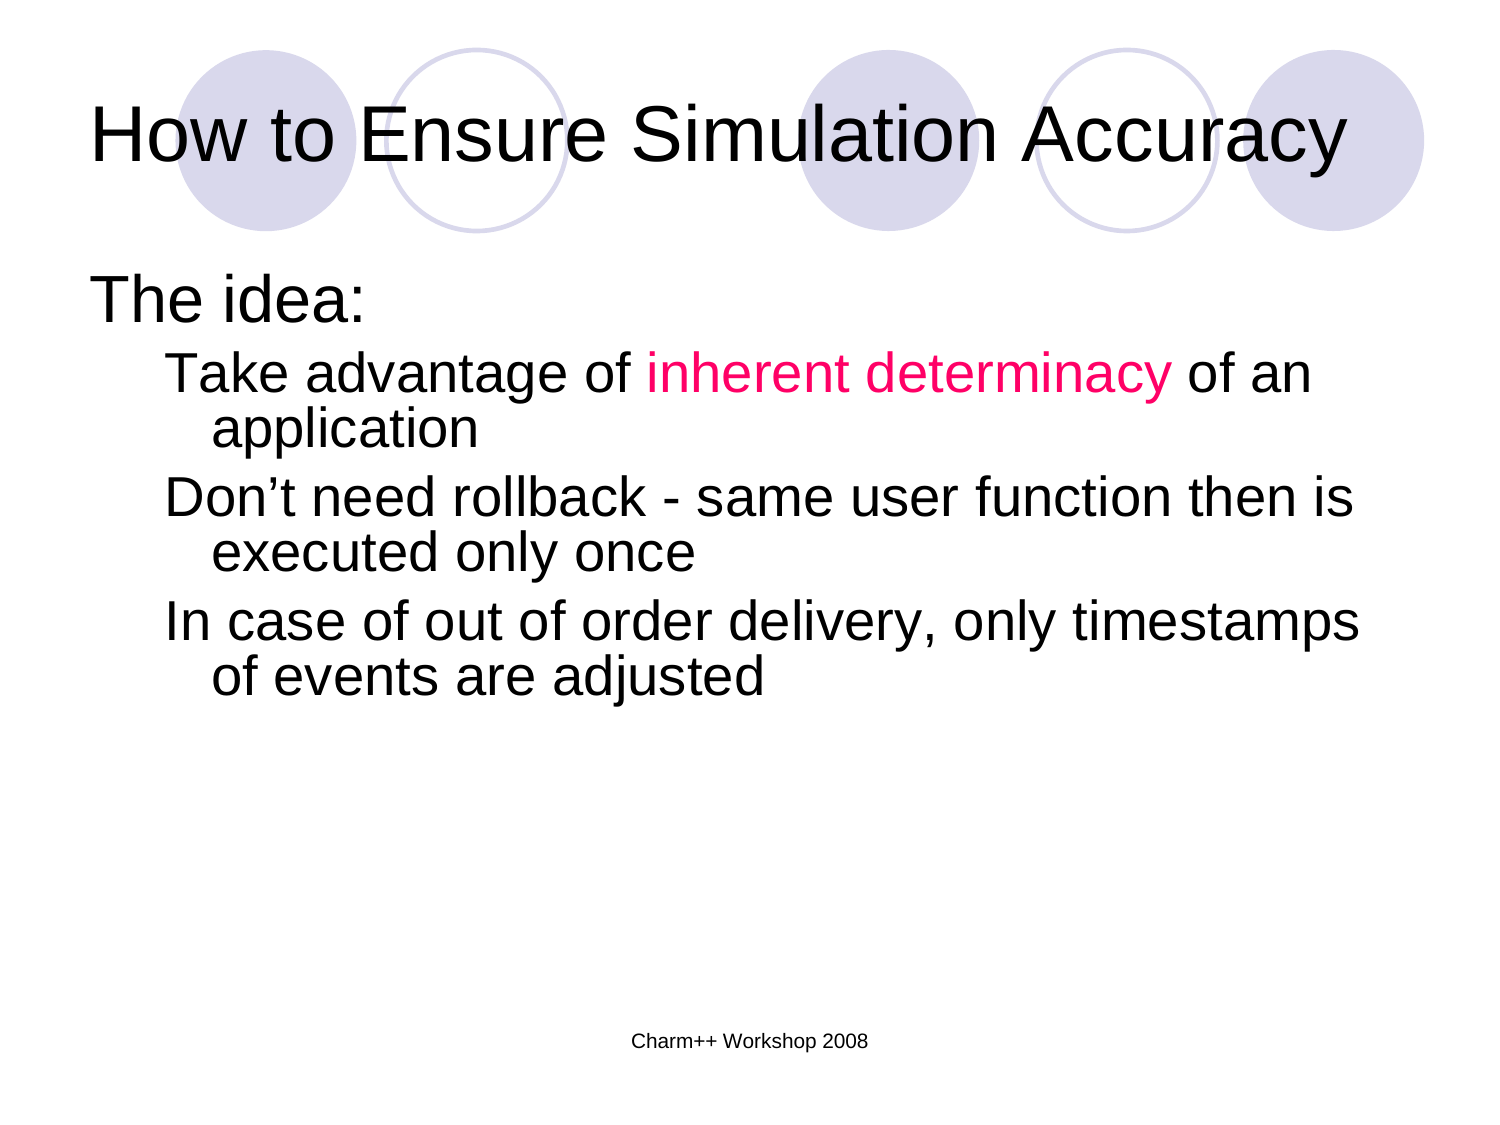

# How to Ensure Simulation Accuracy
The idea:
Take advantage of inherent determinacy of an application
Don’t need rollback - same user function then is executed only once
In case of out of order delivery, only timestamps of events are adjusted
Charm++ Workshop 2008